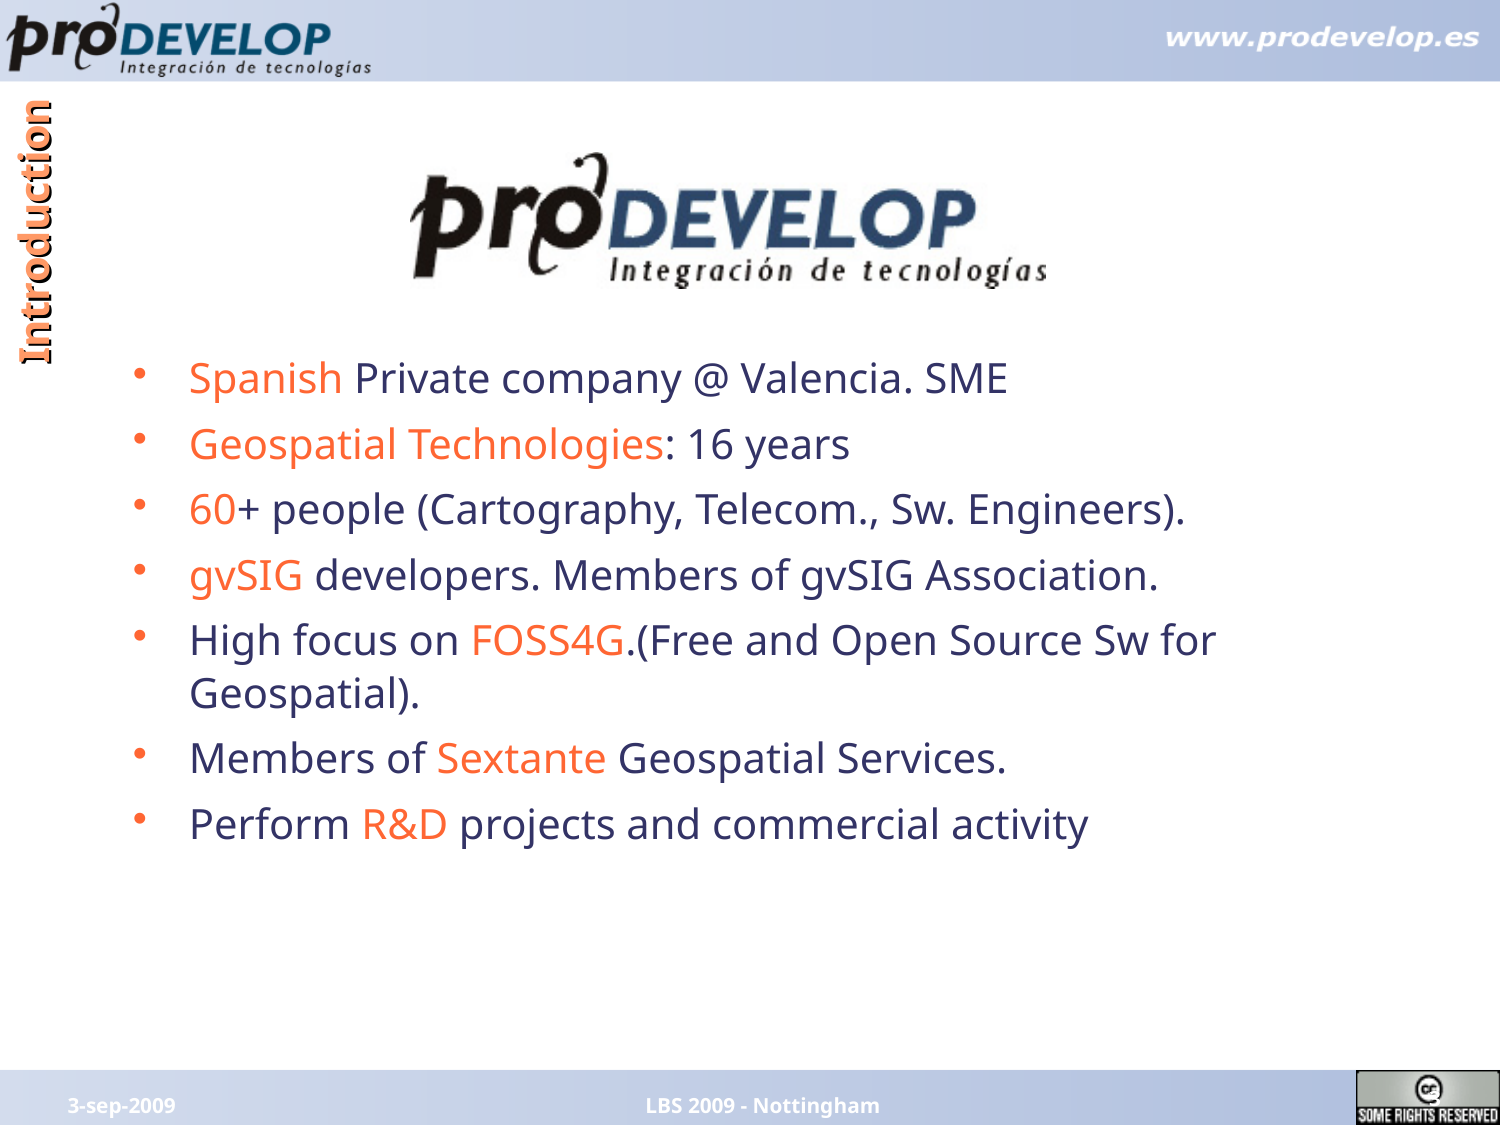

Introduction
# Spanish Private company @ Valencia. SME
Geospatial Technologies: 16 years
60+ people (Cartography, Telecom., Sw. Engineers).
gvSIG developers. Members of gvSIG Association.
High focus on FOSS4G.(Free and Open Source Sw for Geospatial).
Members of Sextante Geospatial Services.
Perform R&D projects and commercial activity
3-sep-2009
LBS 2009 - Nottingham